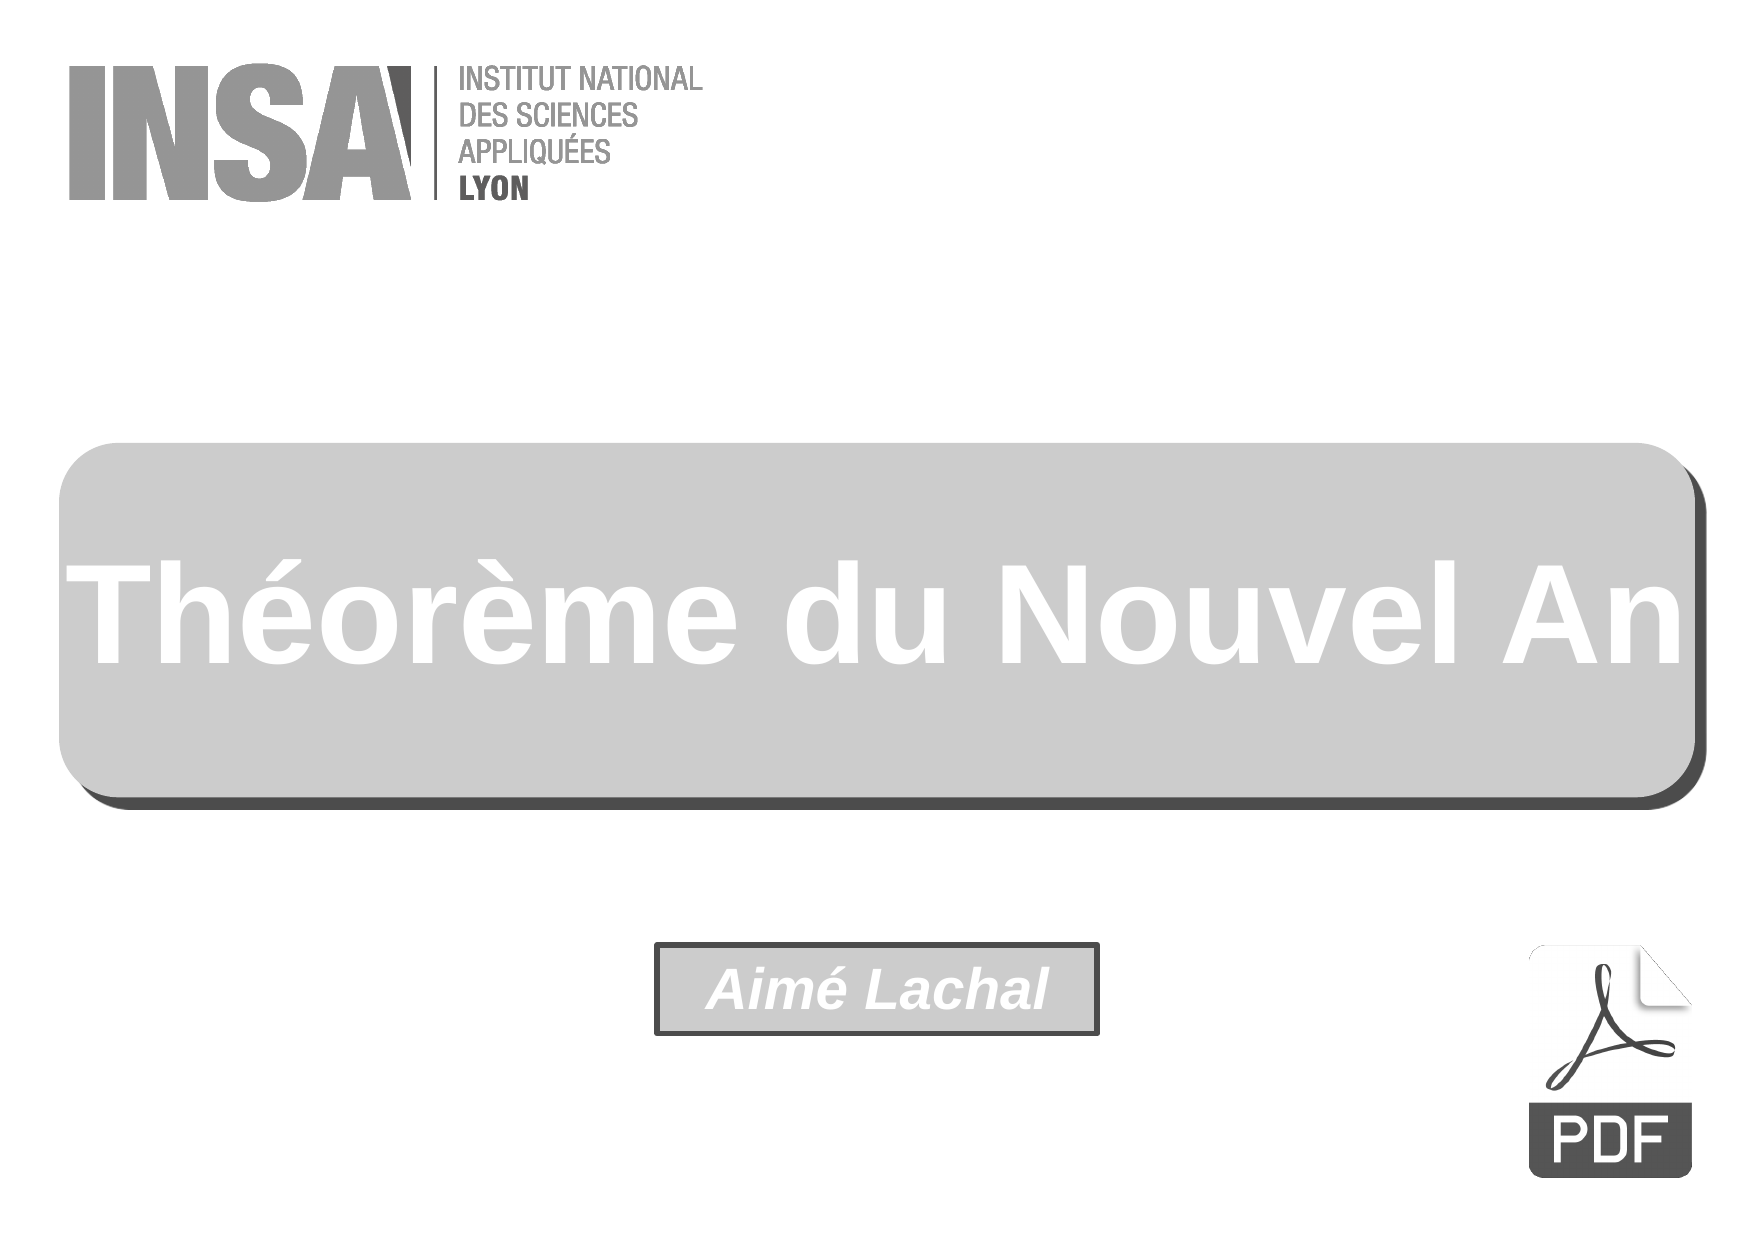

Théorème du Nouvel An
# Aimé Lachal